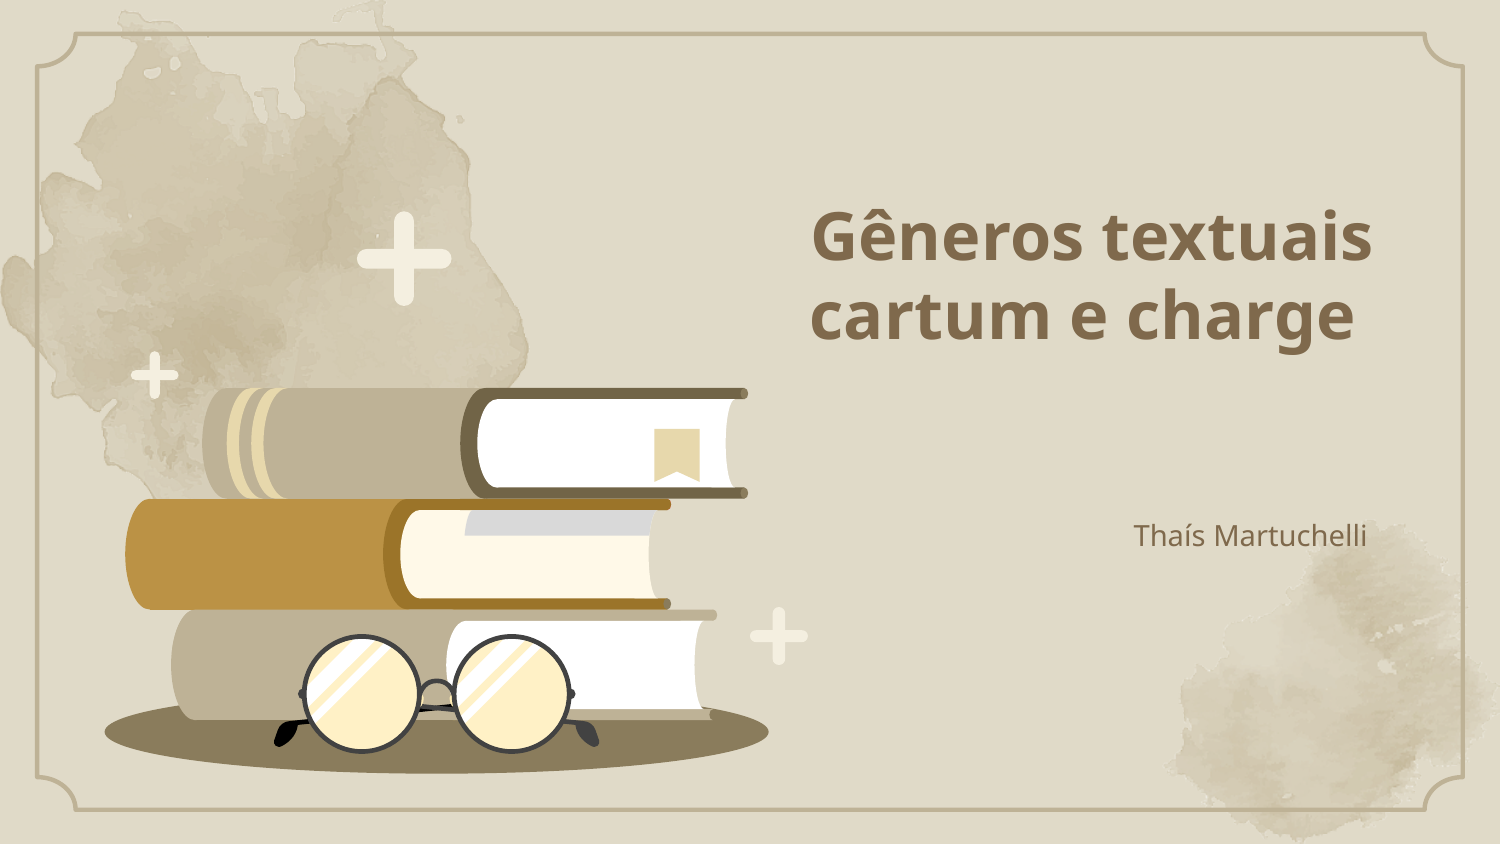

# Gêneros textuais cartum e charge
Thaís Martuchelli